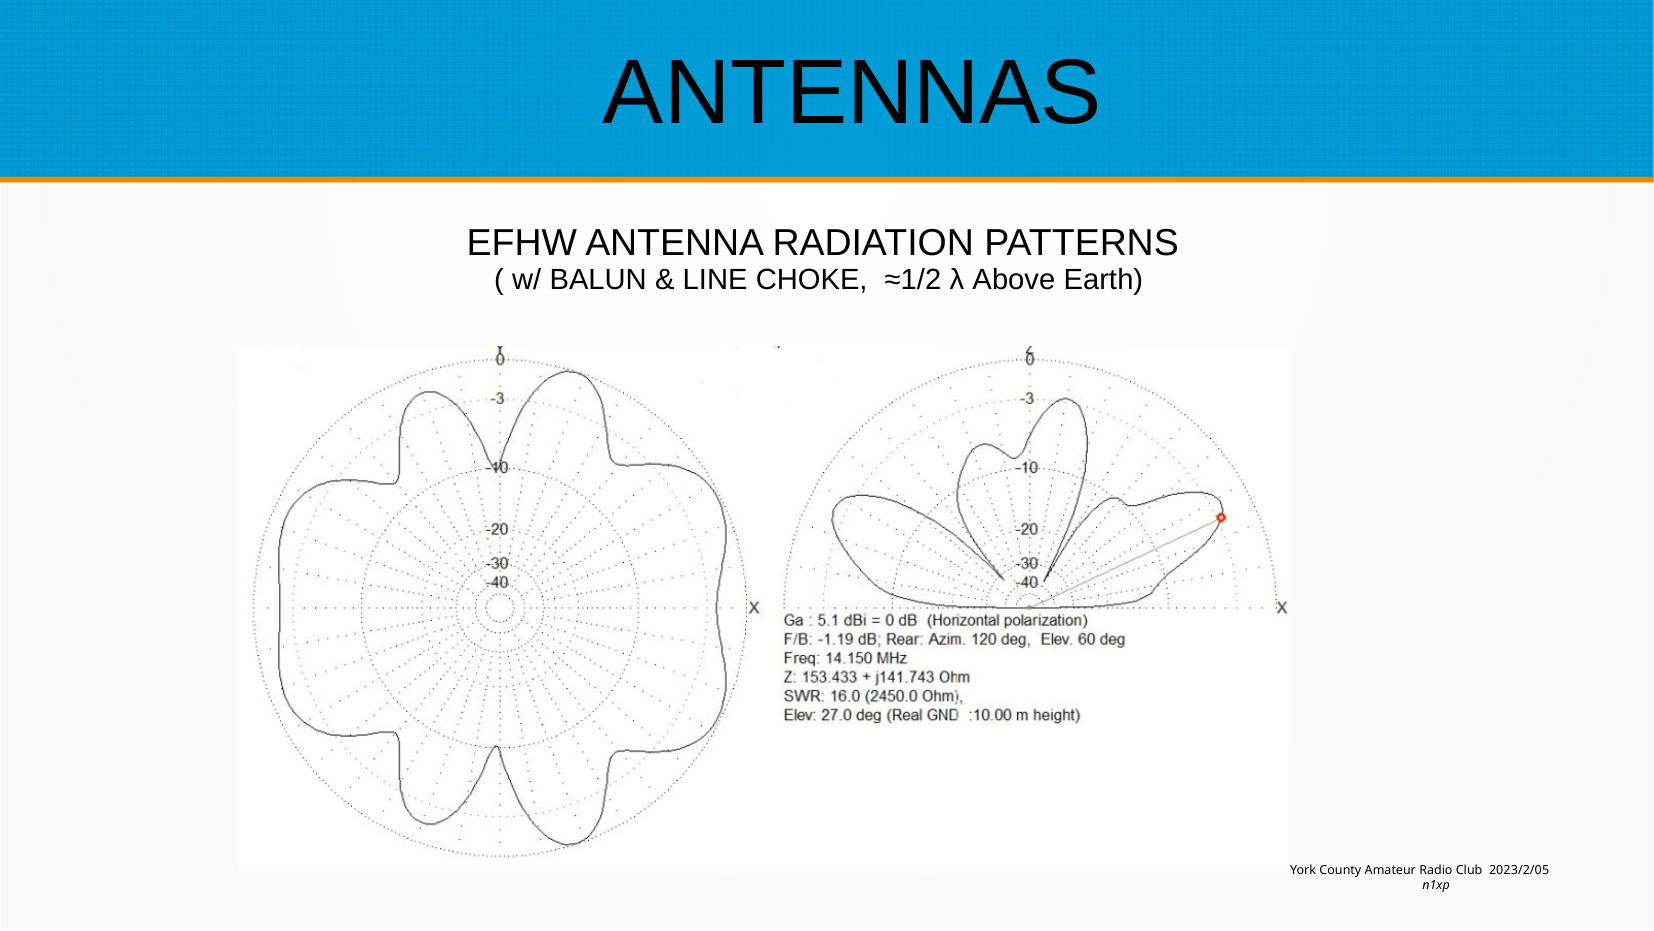

ANTENNAS
EFHW ANTENNA RADIATION PATTERNS
( w/ BALUN & LINE CHOKE, ≈1/2 λ Above Earth)
York County Amateur Radio Club 2023/2/05
n1xp